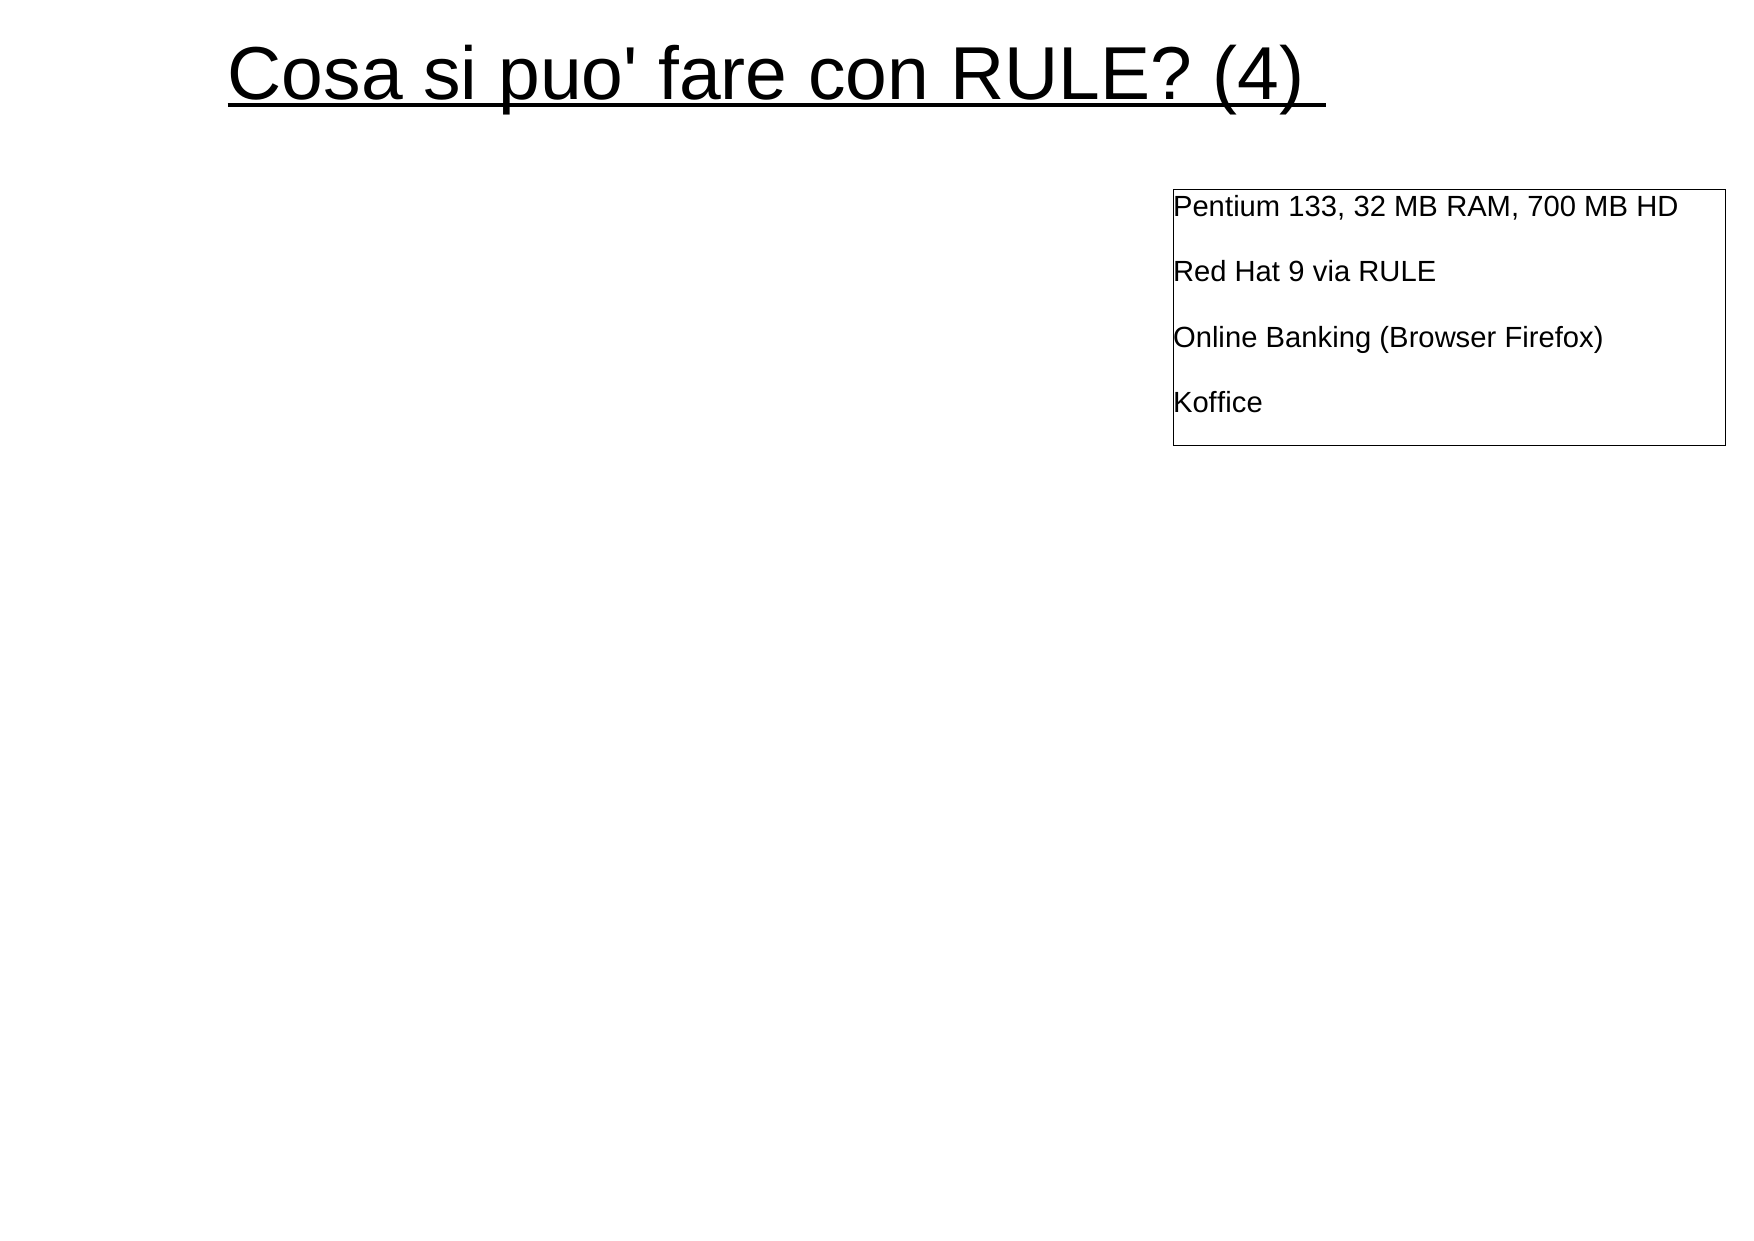

Cosa si puo' fare con RULE? (4)
Pentium 133, 32 MB RAM, 700 MB HD
Red Hat 9 via RULE
Online Banking (Browser Firefox)
Koffice